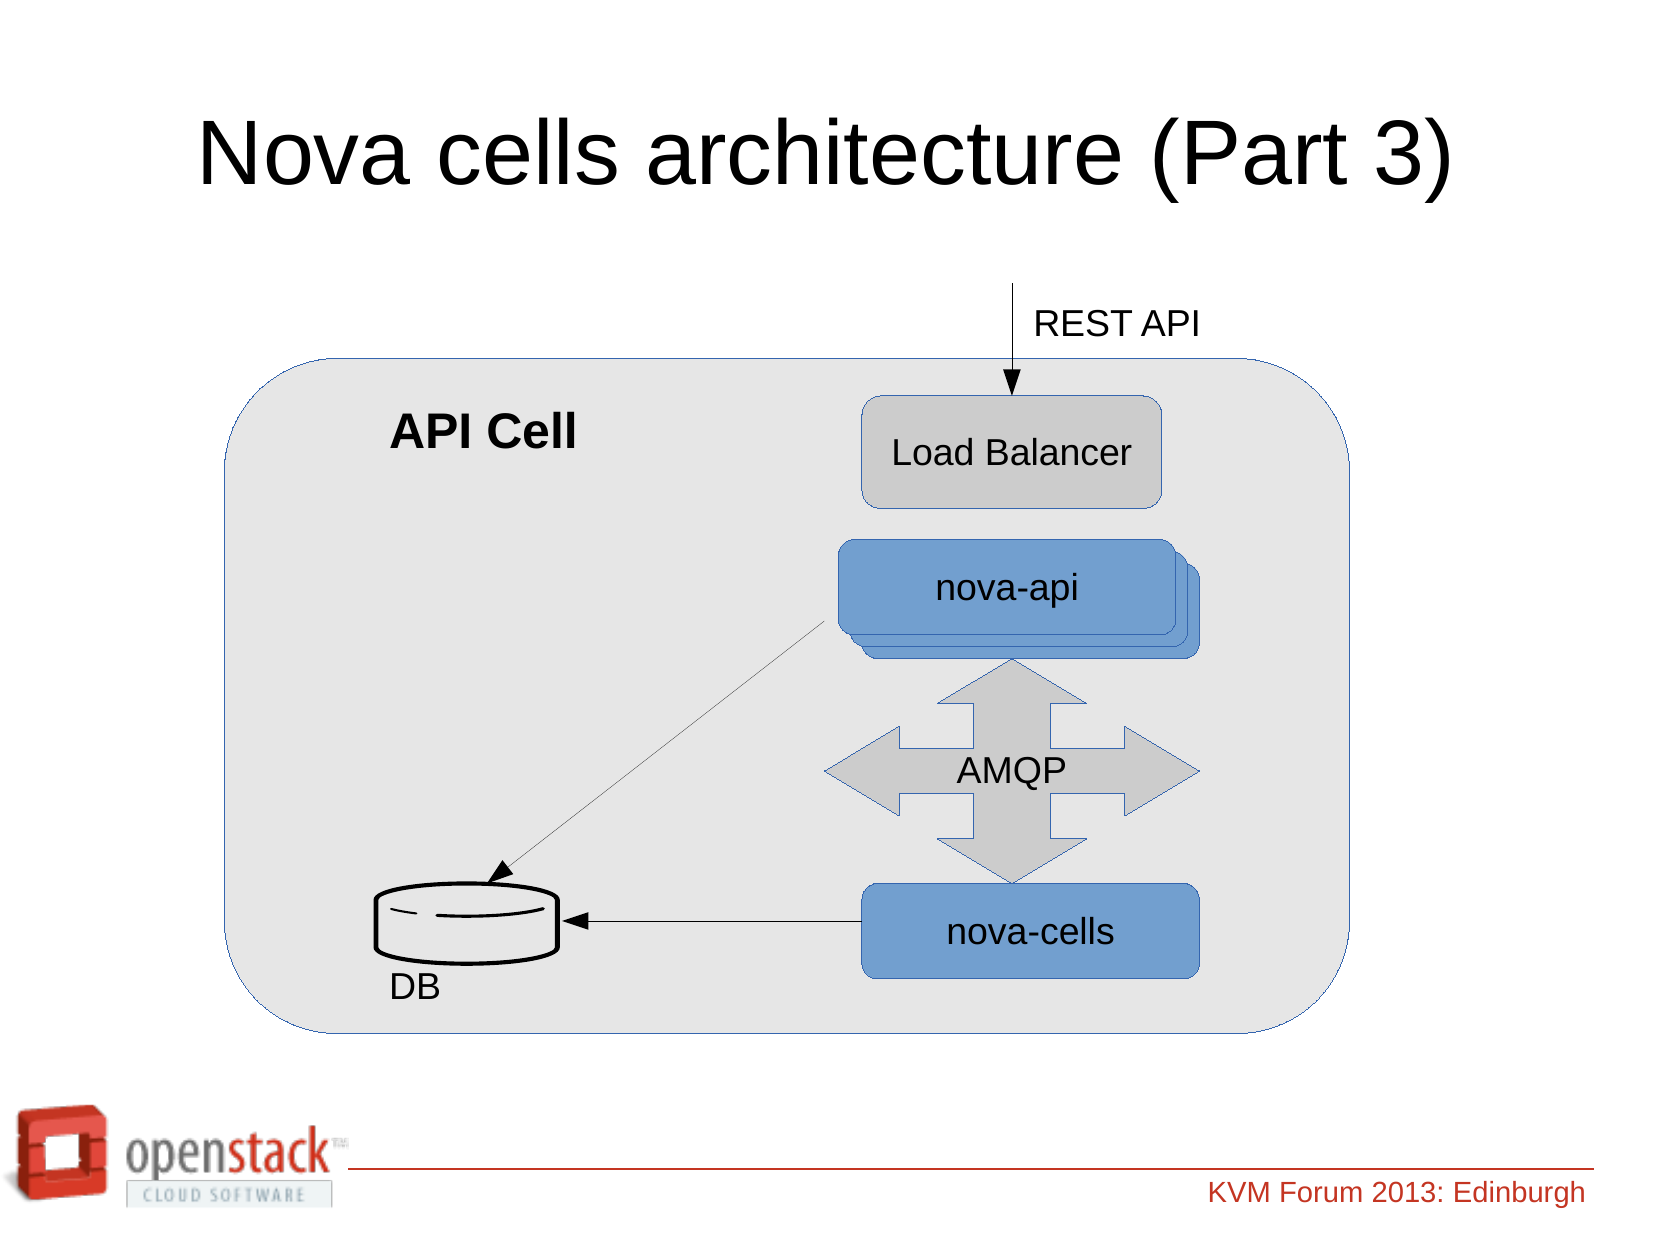

# Nova cells architecture (Part 3)
REST API
API Cell
Load Balancer
nova-api
nova-cells
nova-cells
AMQP
nova-cells
DB